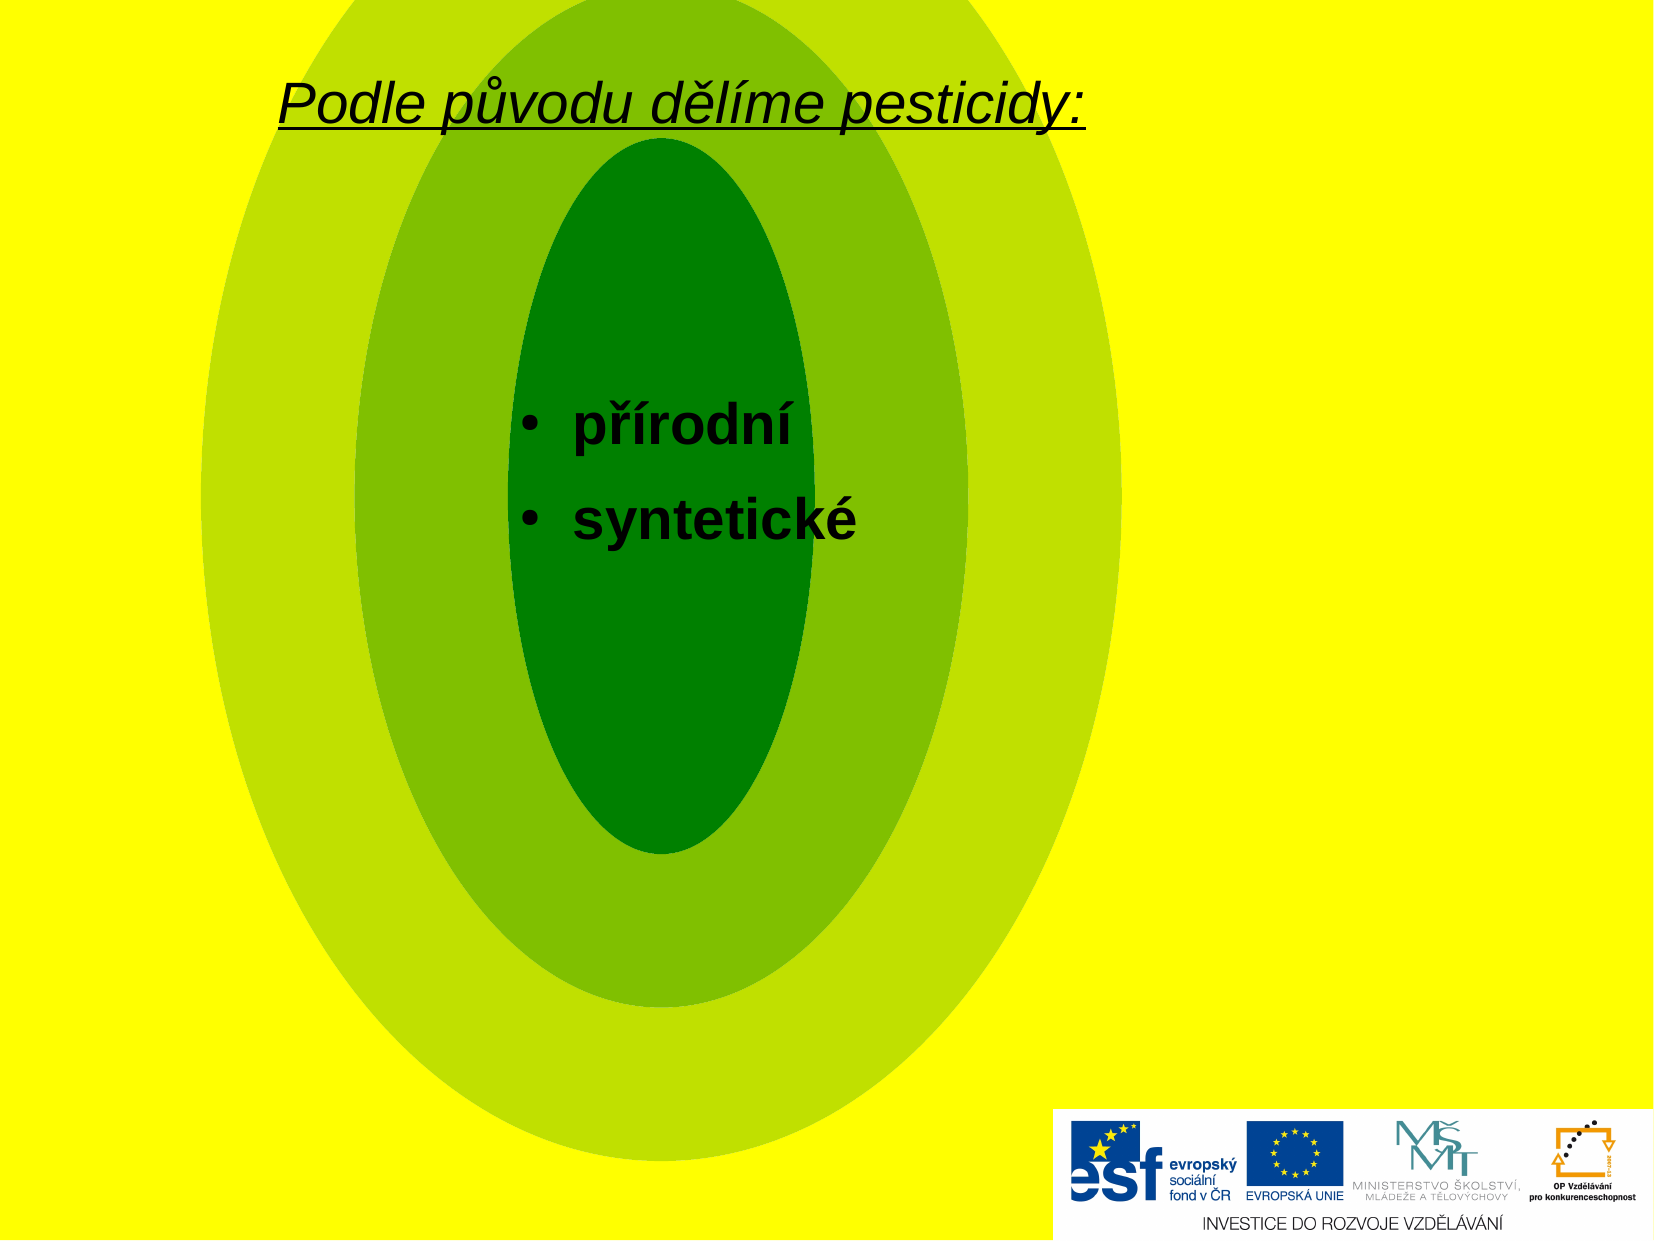

# Podle původu dělíme pesticidy:
přírodní
syntetické